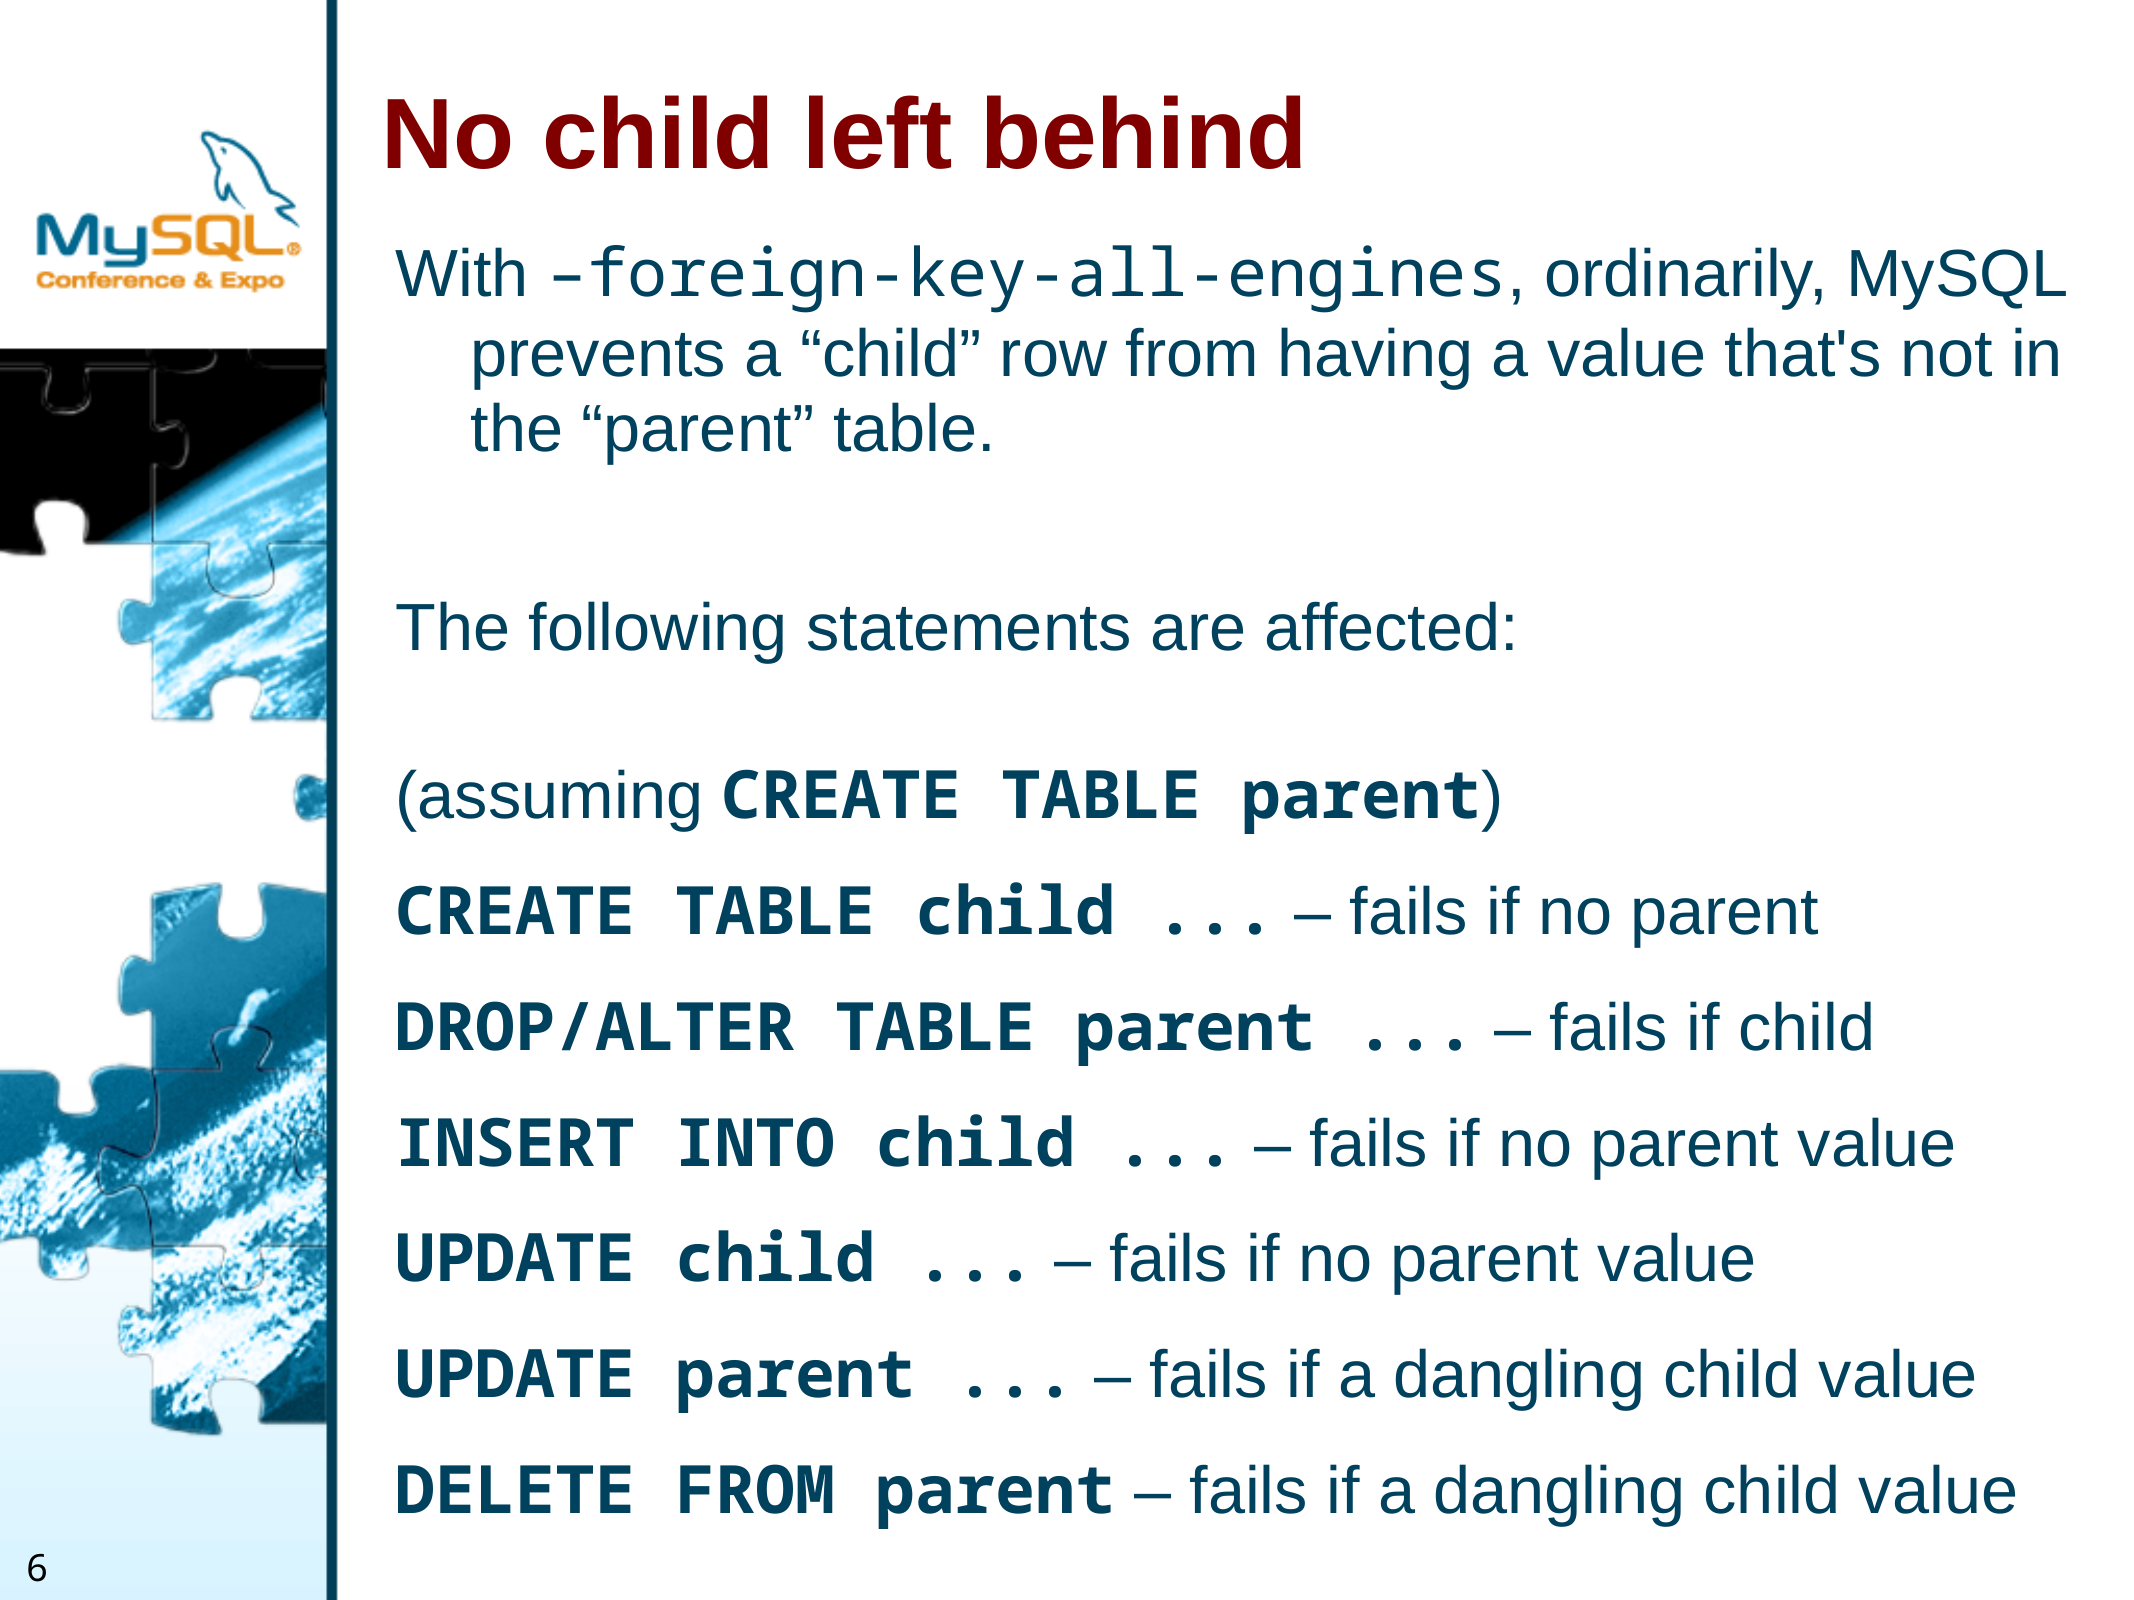

# No child left behind
With –foreign-key-all-engines, ordinarily, MySQL prevents a “child” row from having a value that's not in the “parent” table.
The following statements are affected:
(assuming CREATE TABLE parent)
CREATE TABLE child ... – fails if no parent
DROP/ALTER TABLE parent ... – fails if child
INSERT INTO child ... – fails if no parent value
UPDATE child ... – fails if no parent value
UPDATE parent ... – fails if a dangling child value
DELETE FROM parent – fails if a dangling child value